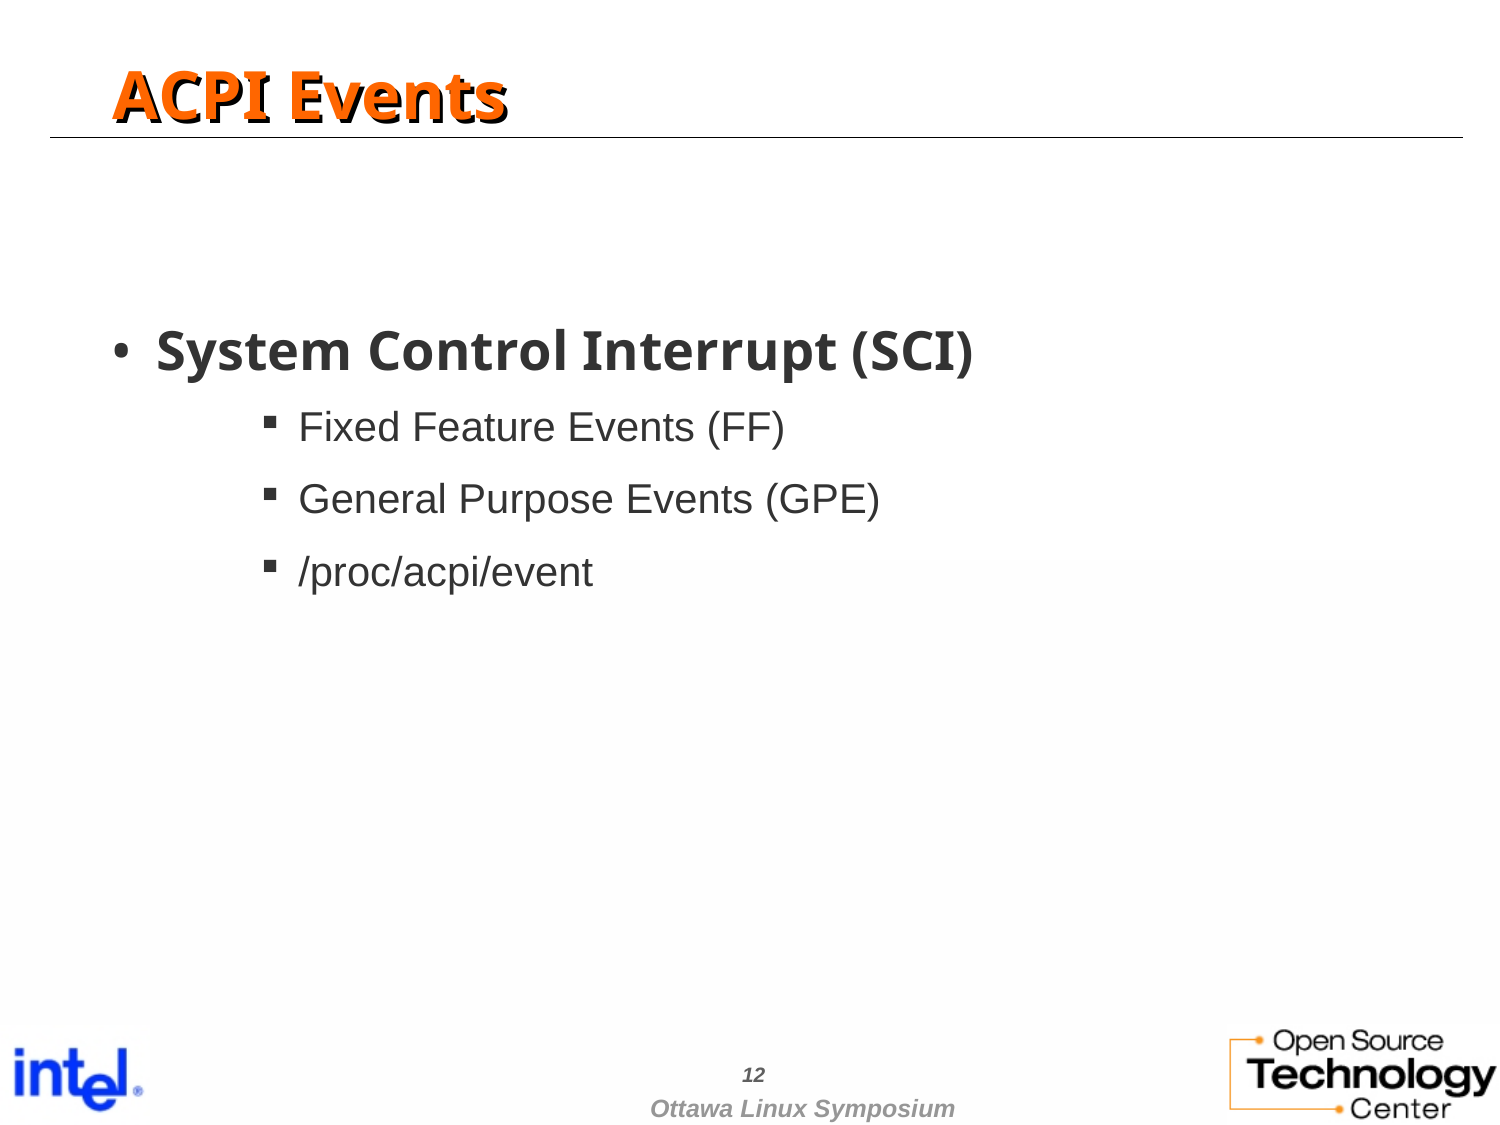

# ACPI Events
System Control Interrupt (SCI)
Fixed Feature Events (FF)
General Purpose Events (GPE)
/proc/acpi/event